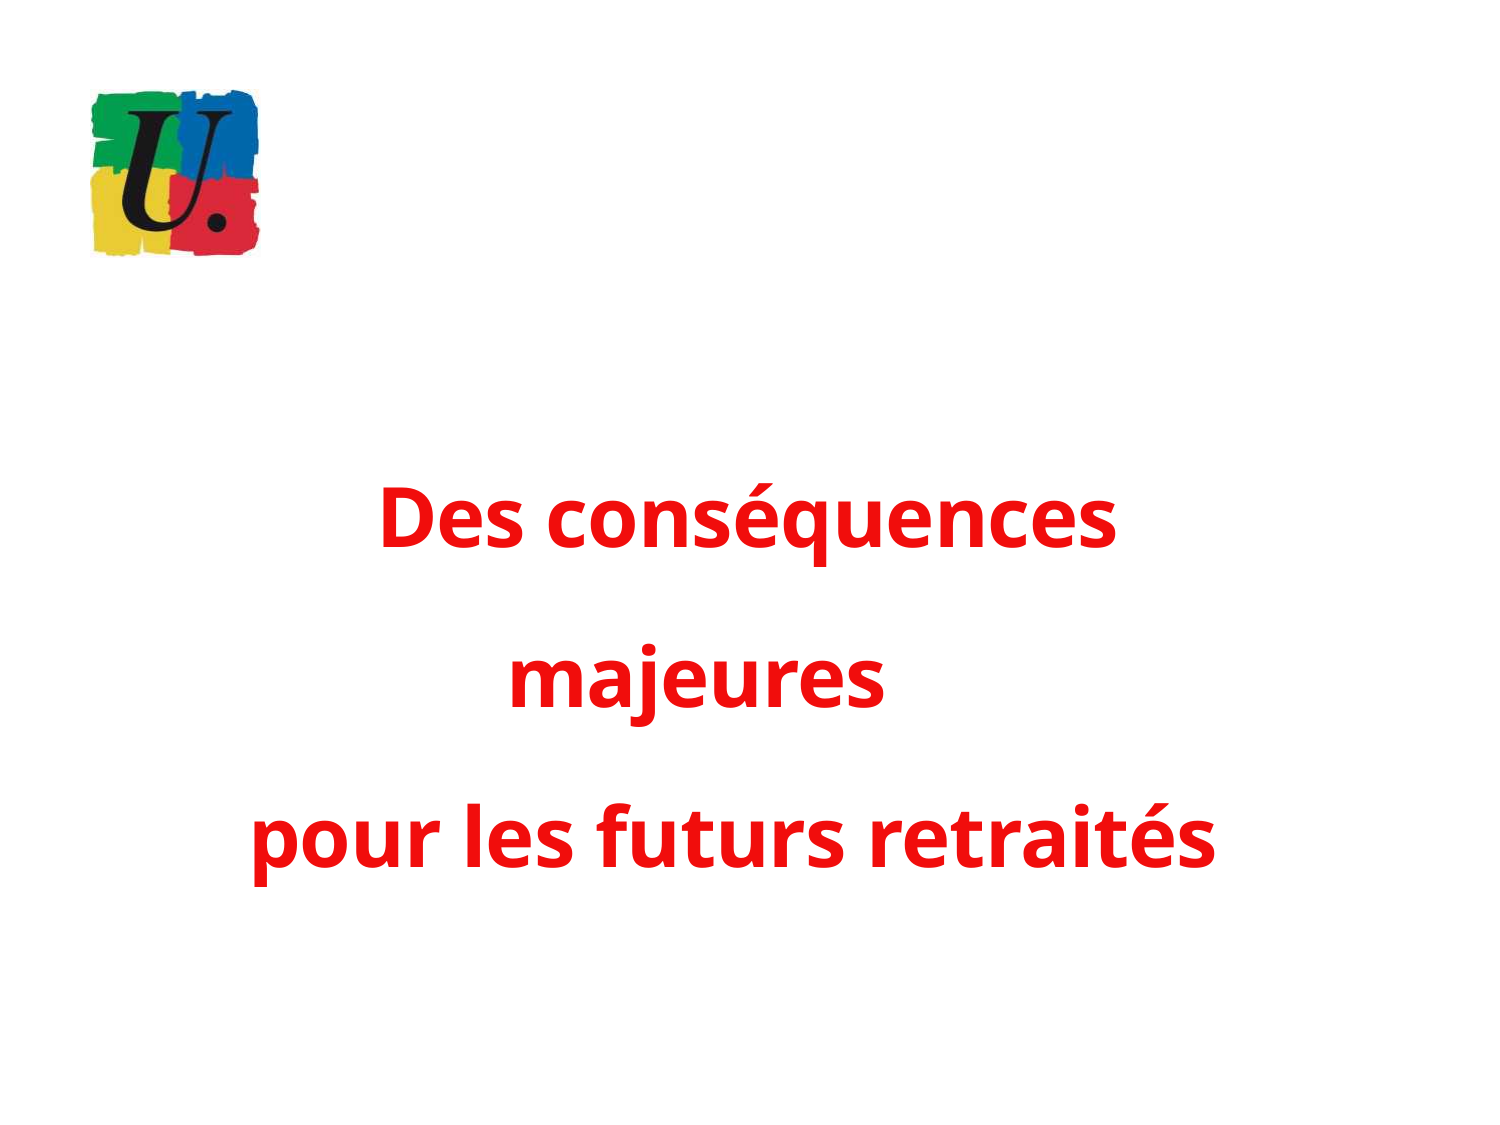

Des conséquences
majeures
	pour les futurs retraités